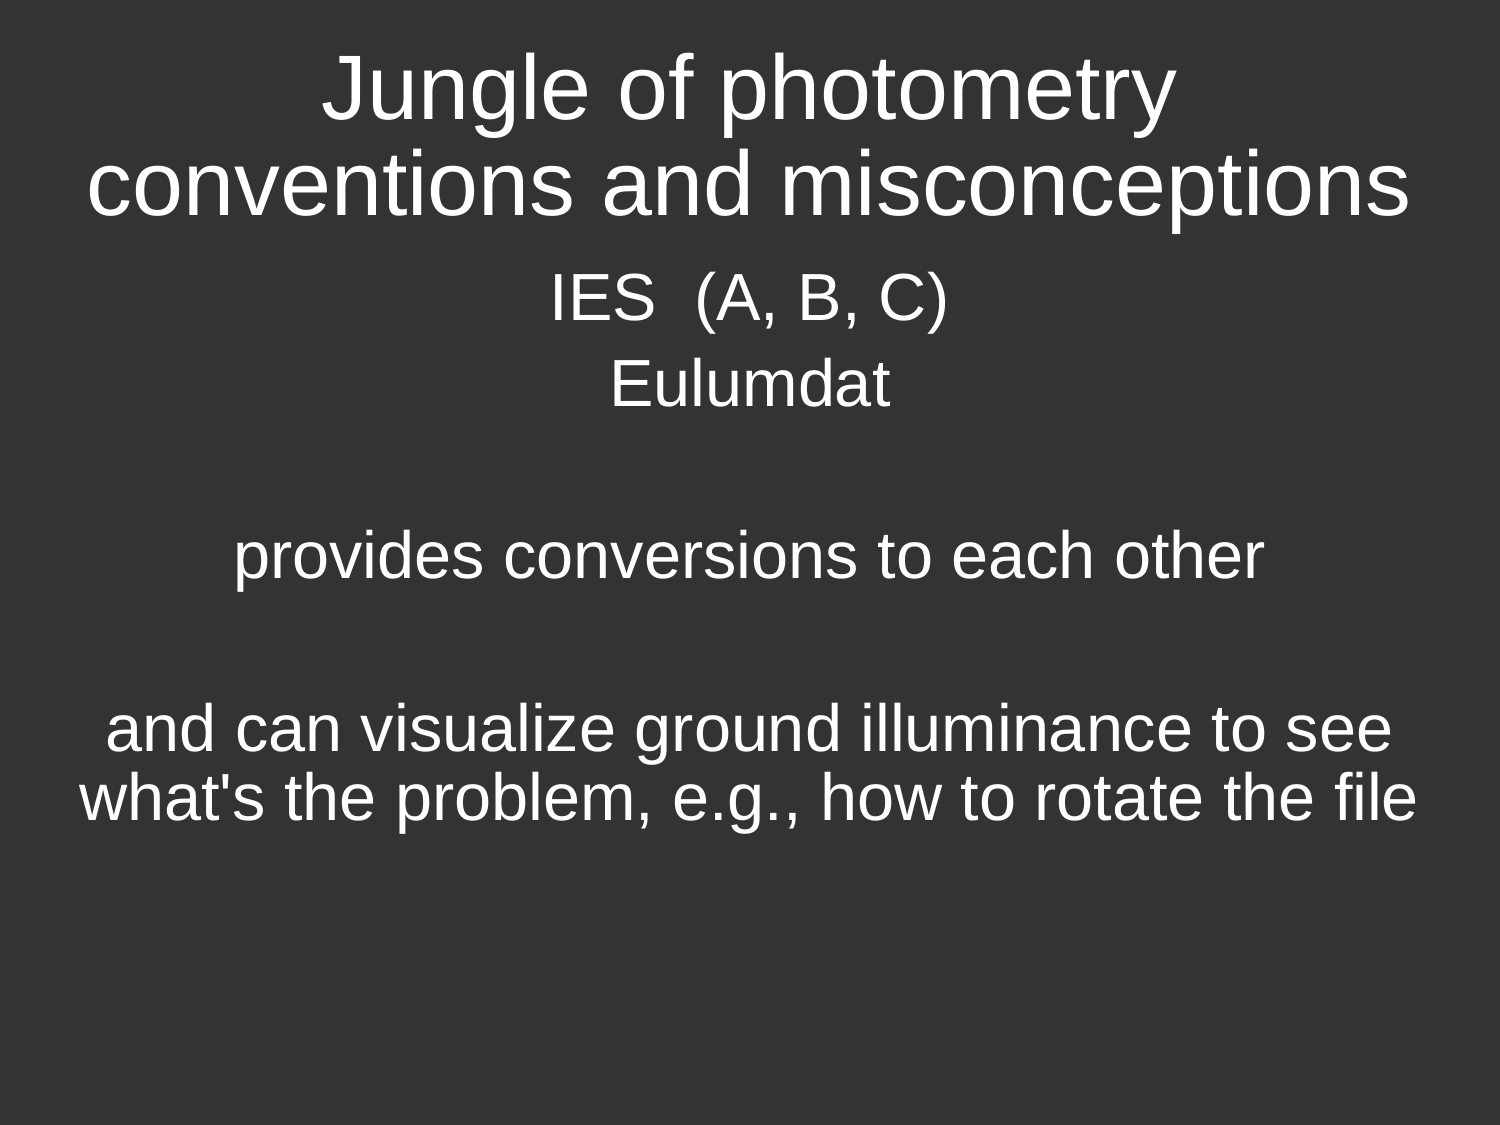

# Jungle of photometry conventions and misconceptions
IES (A, B, C)
Eulumdat
provides conversions to each other
and can visualize ground illuminance to see what's the problem, e.g., how to rotate the file